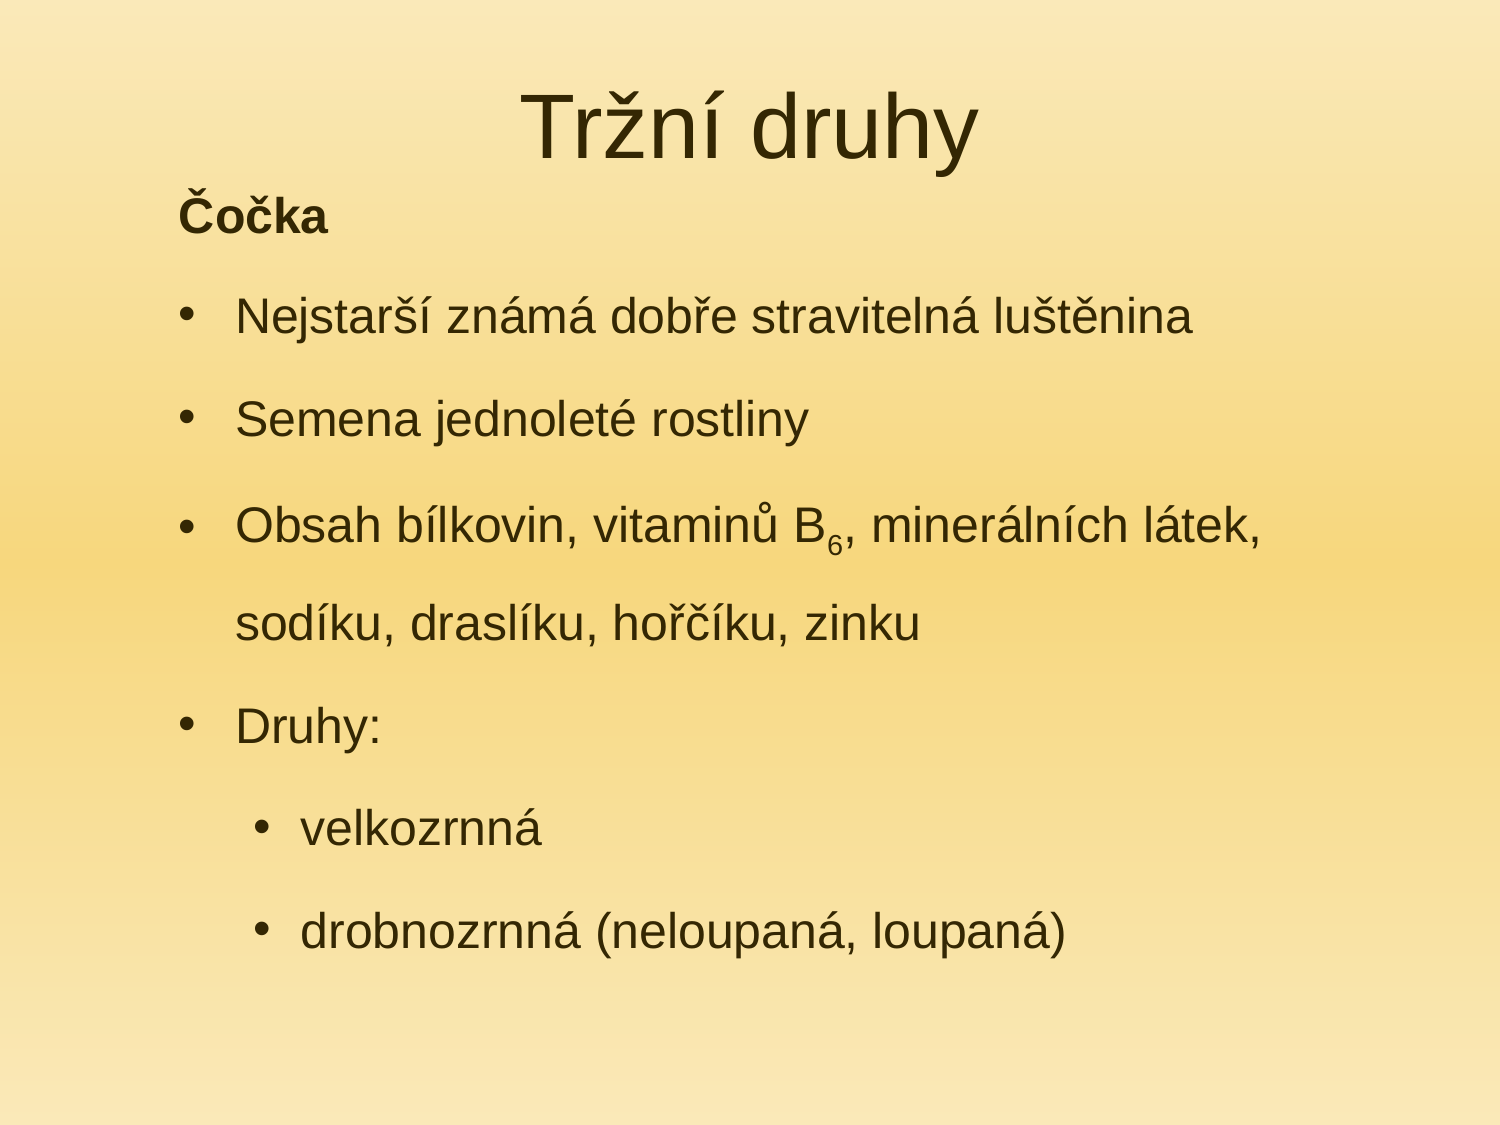

# Tržní druhy
Čočka
Nejstarší známá dobře stravitelná luštěnina
Semena jednoleté rostliny
Obsah bílkovin, vitaminů B6, minerálních látek, sodíku, draslíku, hořčíku, zinku
Druhy:
velkozrnná
drobnozrnná (neloupaná, loupaná)